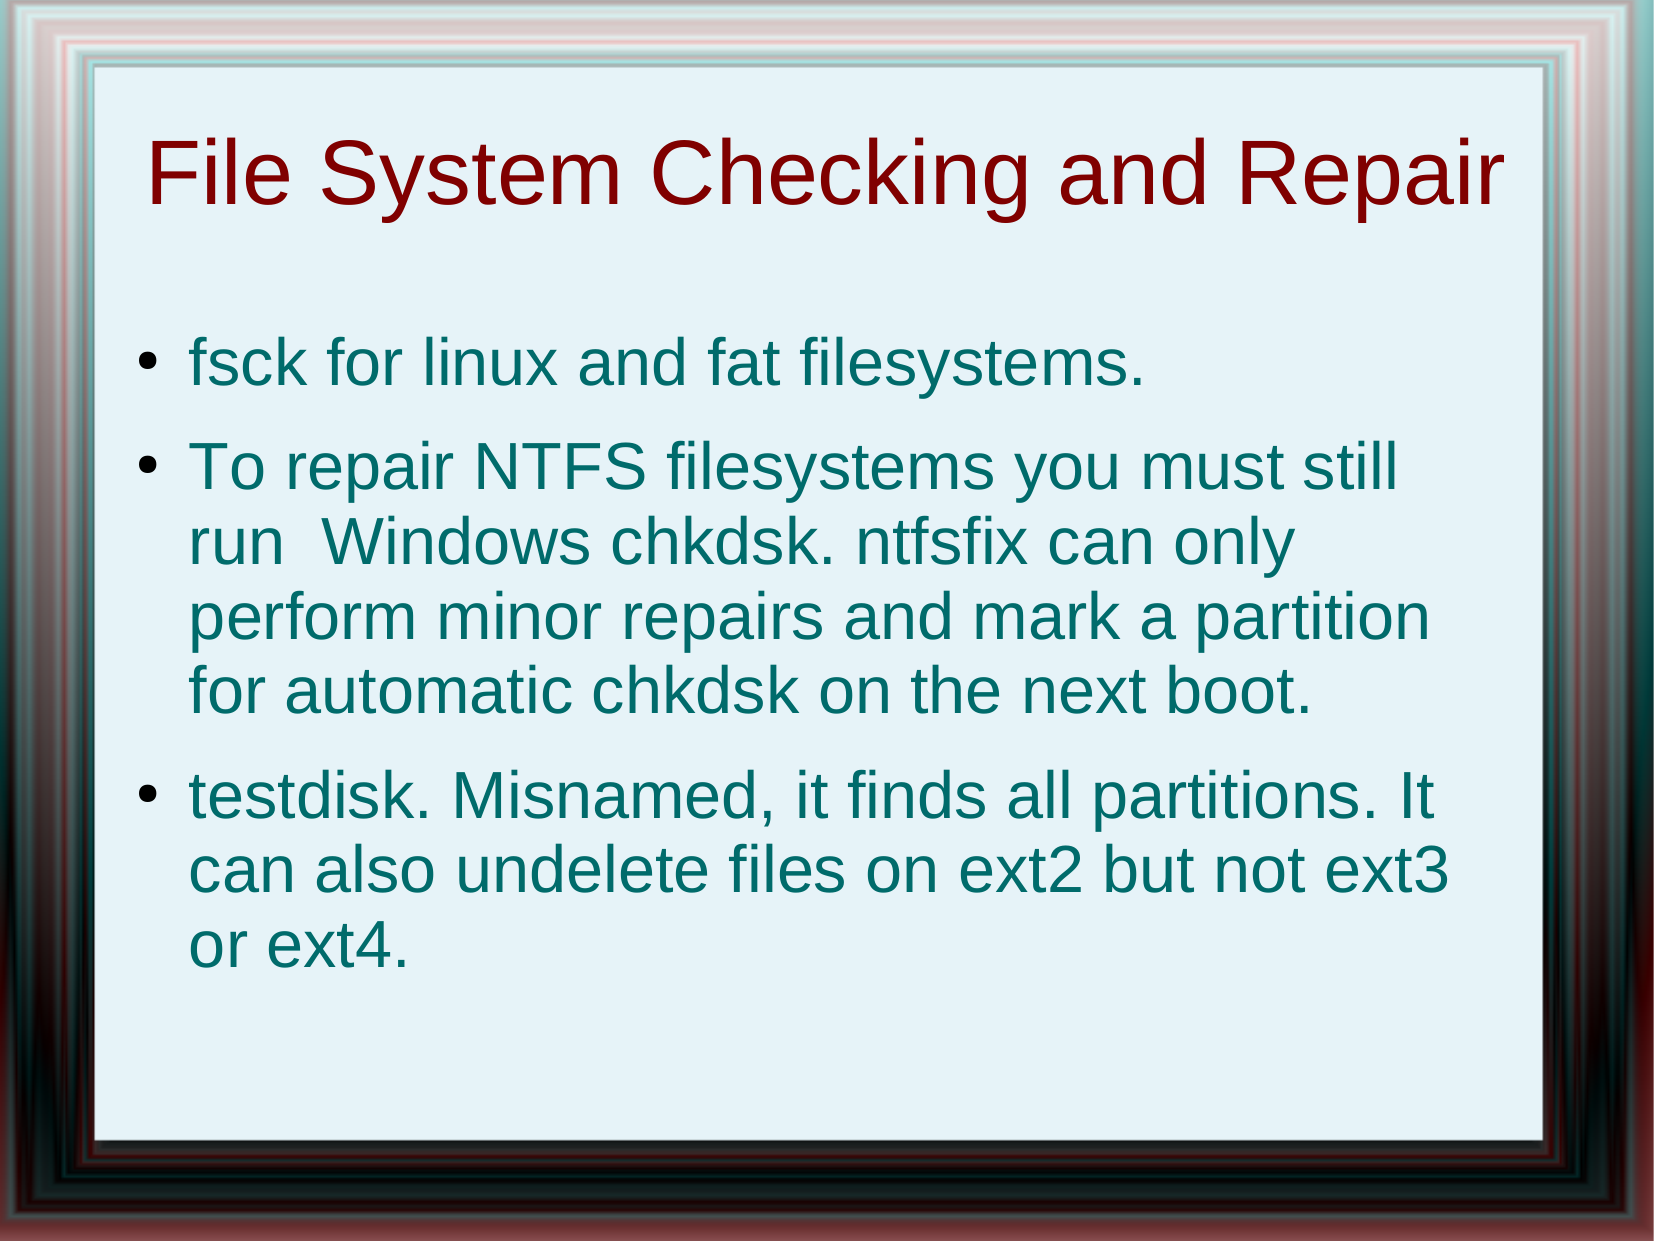

# File System Checking and Repair
fsck for linux and fat filesystems.
To repair NTFS filesystems you must still run Windows chkdsk. ntfsfix can only perform minor repairs and mark a partition for automatic chkdsk on the next boot.
testdisk. Misnamed, it finds all partitions. It can also undelete files on ext2 but not ext3 or ext4.